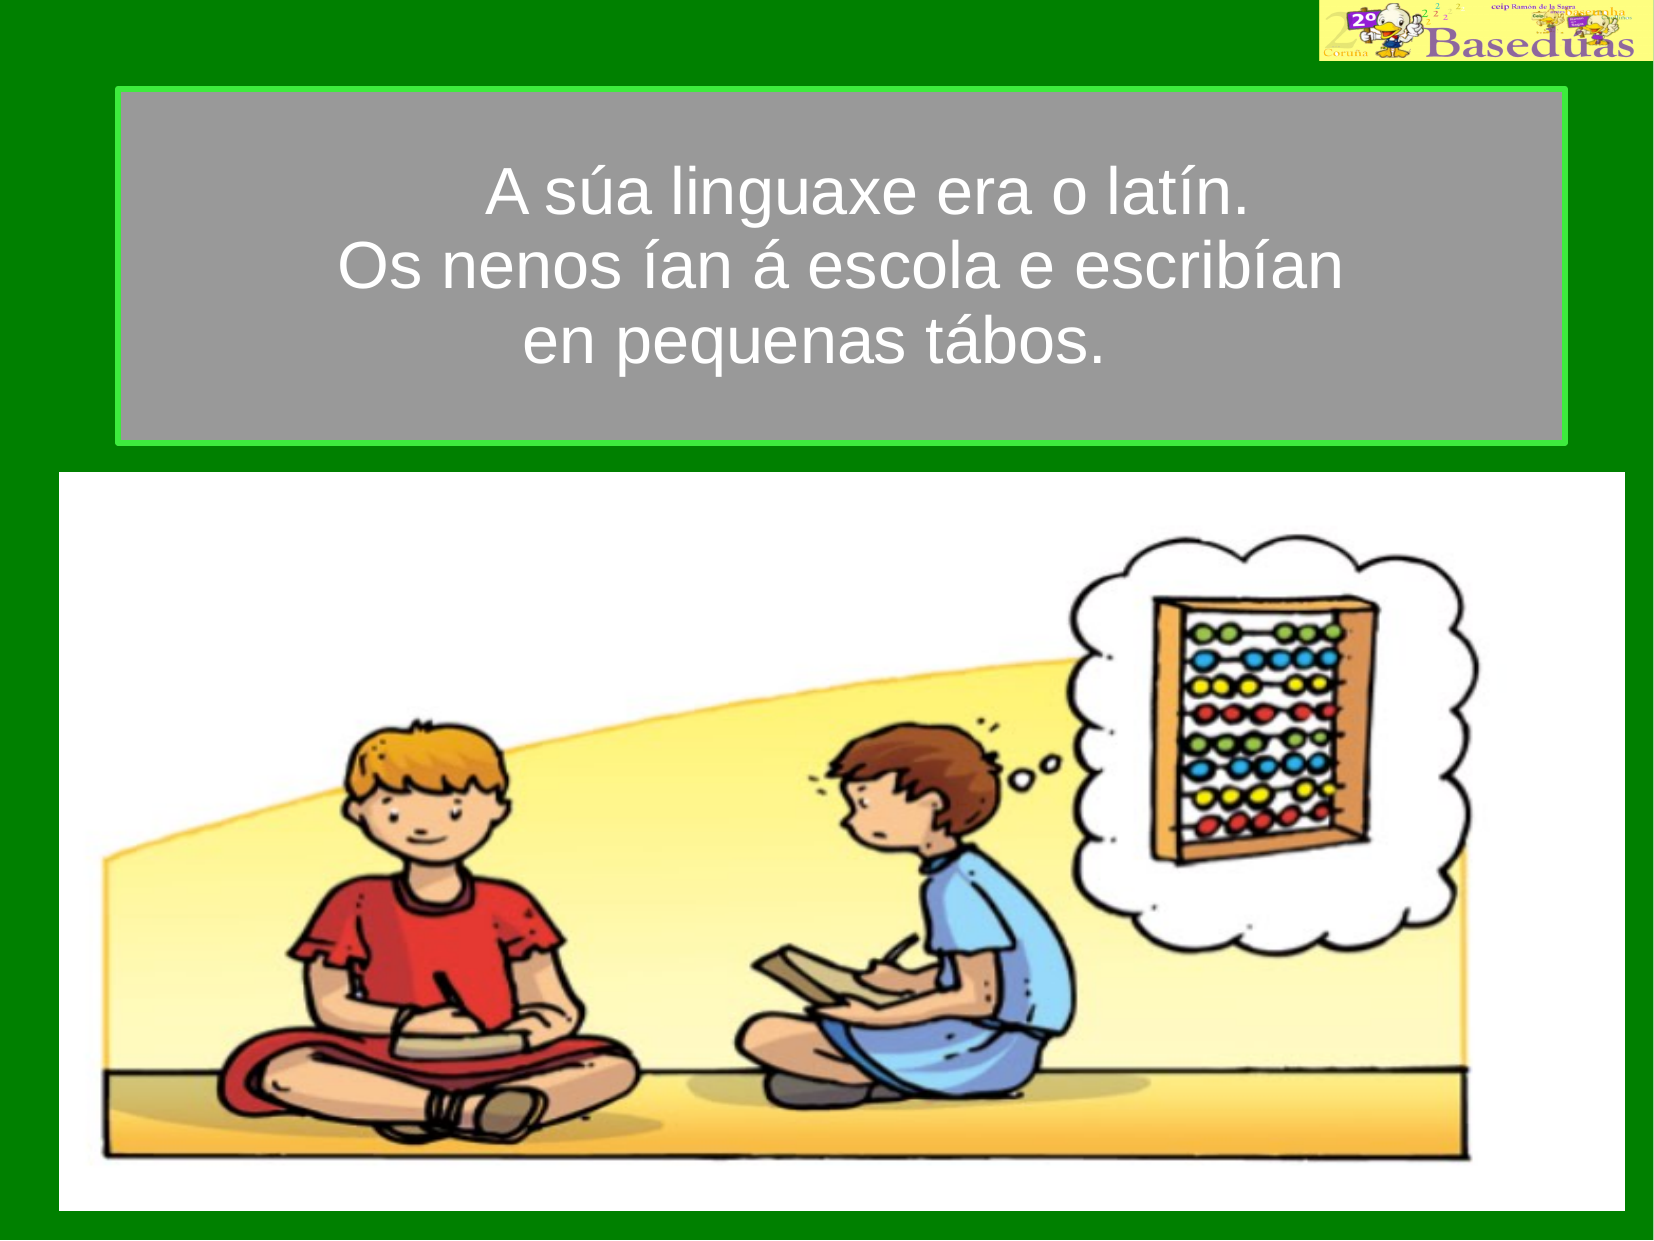

A súa linguaxe era o latín.
Os nenos ían á escola e escribían
 en pequenas tábos.